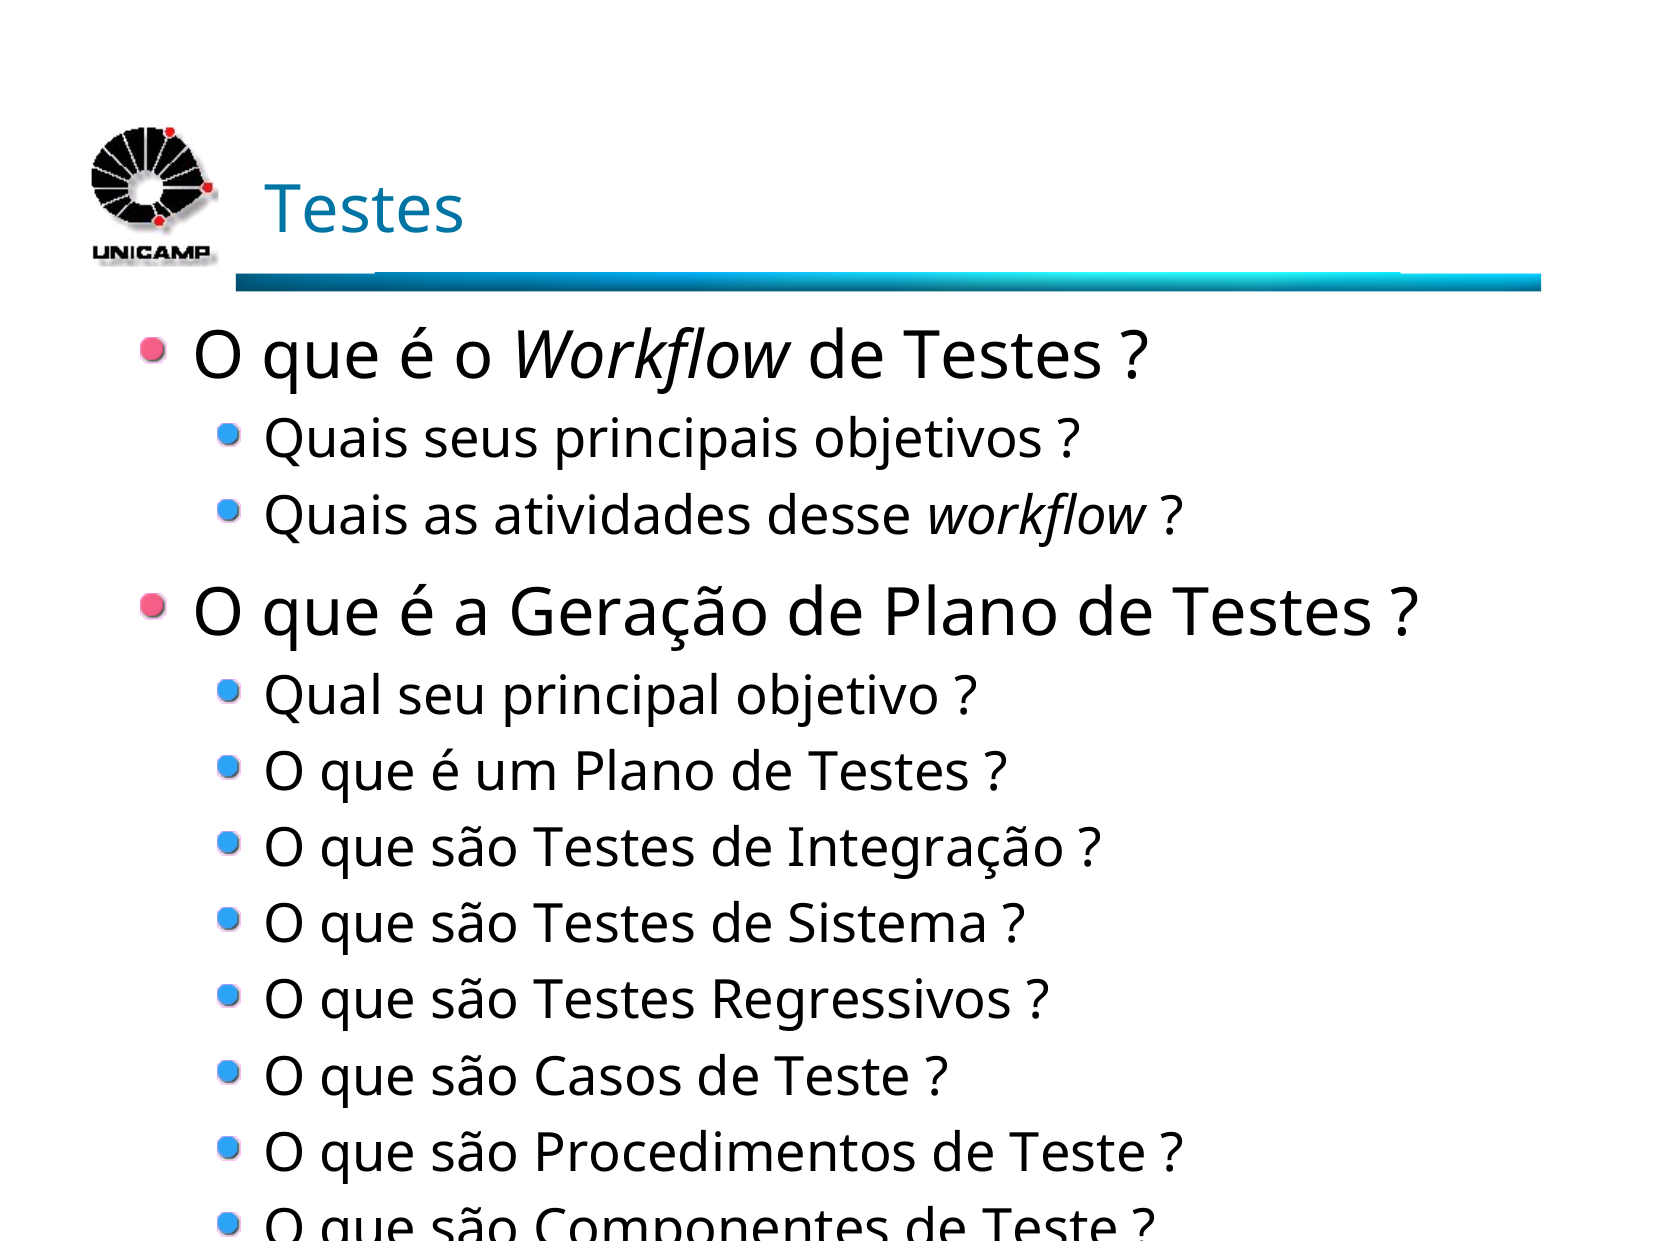

# Testes
O que é o Workflow de Testes ?
Quais seus principais objetivos ?
Quais as atividades desse workflow ?
O que é a Geração de Plano de Testes ?
Qual seu principal objetivo ?
O que é um Plano de Testes ?
O que são Testes de Integração ?
O que são Testes de Sistema ?
O que são Testes Regressivos ?
O que são Casos de Teste ?
O que são Procedimentos de Teste ?
O que são Componentes de Teste ?